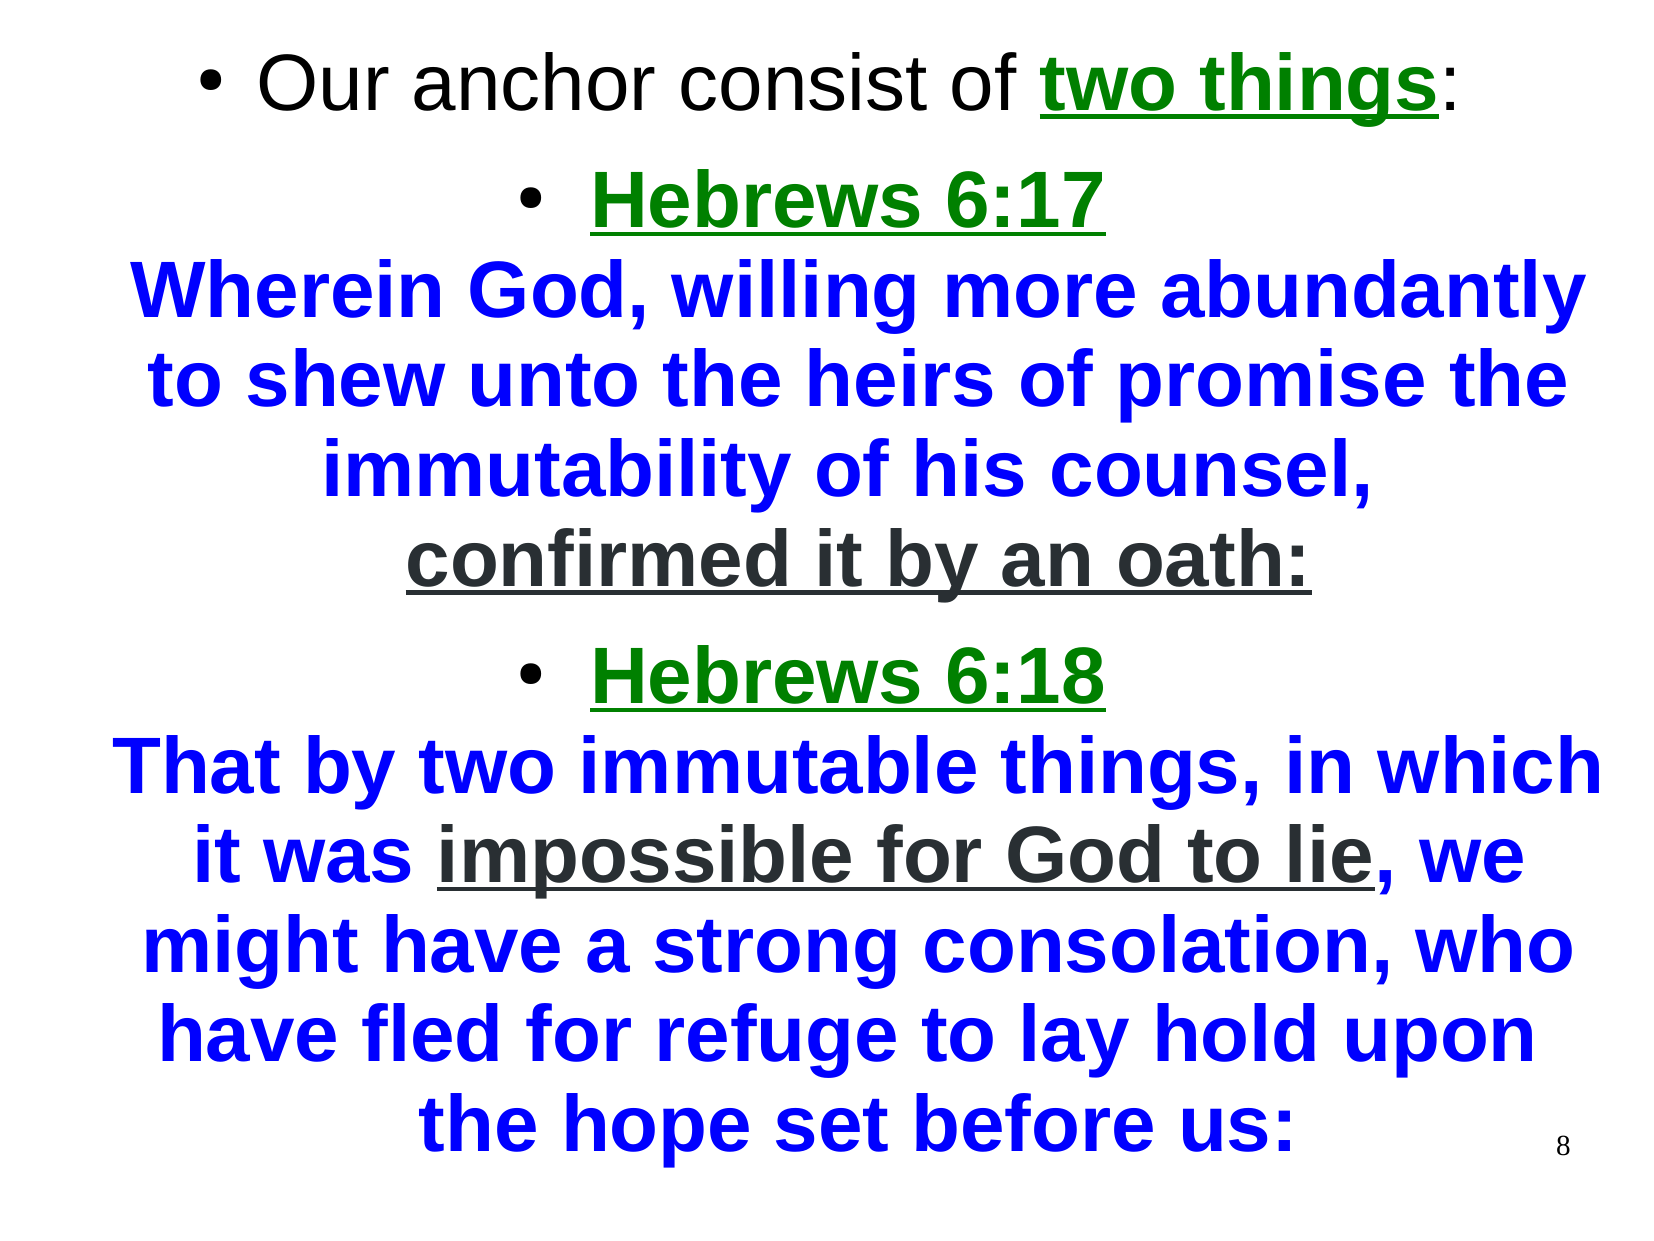

# Our anchor consist of two things:
Hebrews 6:17
Wherein God, willing more abundantly to shew unto the heirs of promise the immutability of his counsel,
confirmed it by an oath:
Hebrews 6:18
That by two immutable things, in which it was impossible for God to lie, we might have a strong consolation, who have fled for refuge to lay hold upon
the hope set before us:
8